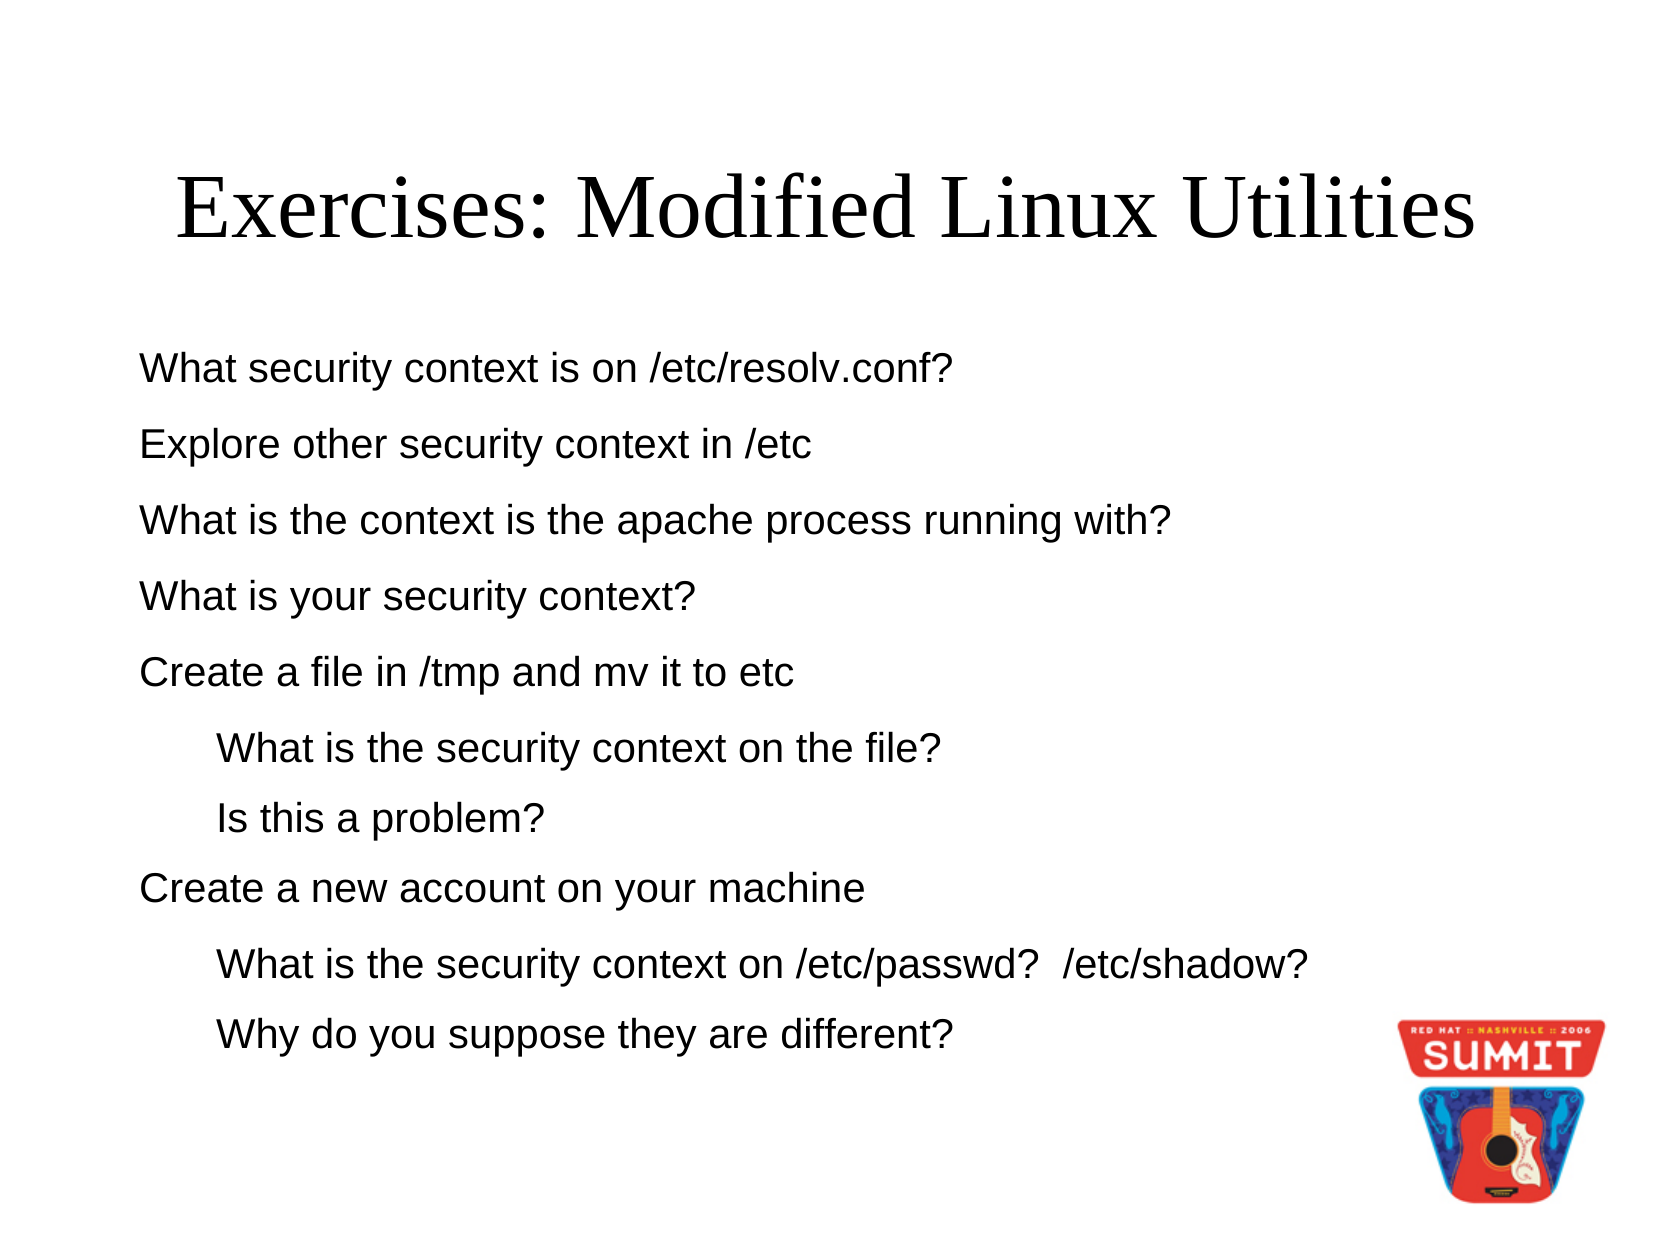

# Exercises: Modified Linux Utilities
What security context is on /etc/resolv.conf?
Explore other security context in /etc
What is the context is the apache process running with?
What is your security context?
Create a file in /tmp and mv it to etc
What is the security context on the file?
Is this a problem?
Create a new account on your machine
What is the security context on /etc/passwd? /etc/shadow?
Why do you suppose they are different?